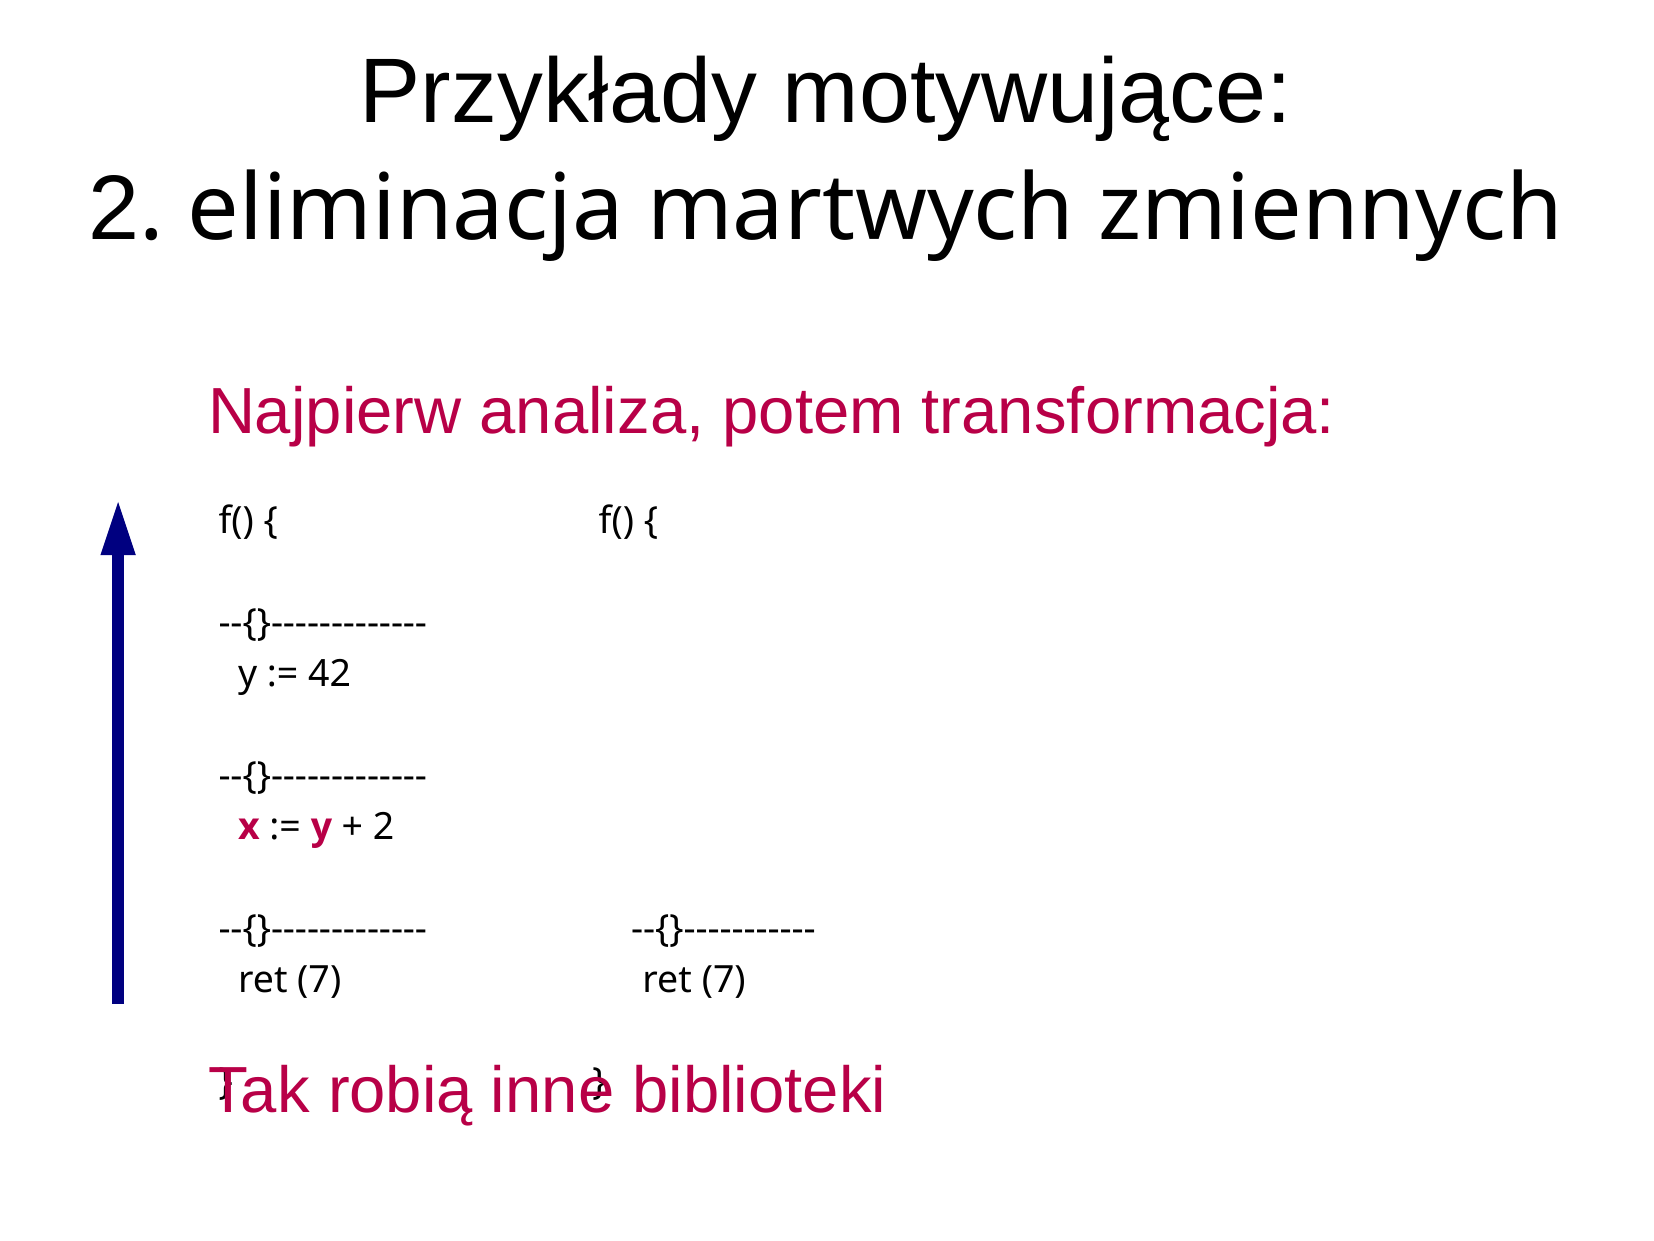

# Przykłady motywujące: 2. eliminacja martwych zmiennych
Najpierw analiza, potem transformacja:
f() { f() {
--{}-------------
 y := 42
--{}-------------
 x := y + 2
--{}------------- --{}-----------
 ret (7) ret (7)
} }
Tak robią inne biblioteki